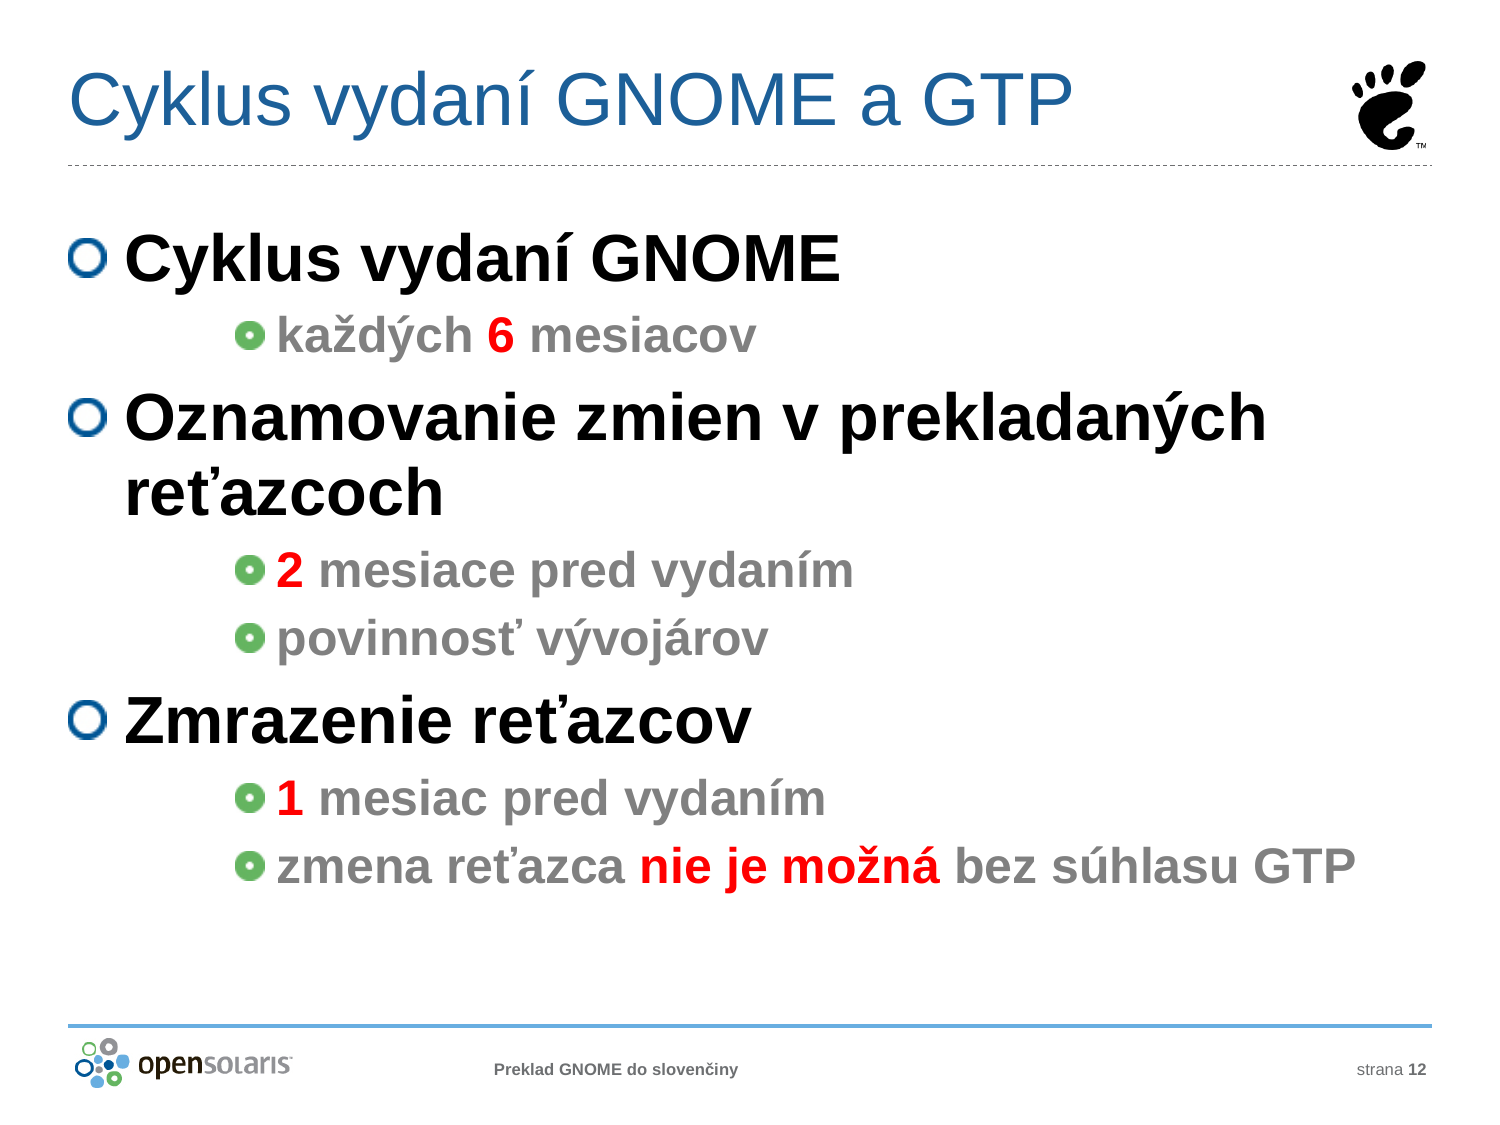

# Cyklus vydaní GNOME a GTP
Cyklus vydaní GNOME
každých 6 mesiacov
Oznamovanie zmien v prekladaných reťazcoch
2 mesiace pred vydaním
povinnosť vývojárov
Zmrazenie reťazcov
1 mesiac pred vydaním
zmena reťazca nie je možná bez súhlasu GTP
12